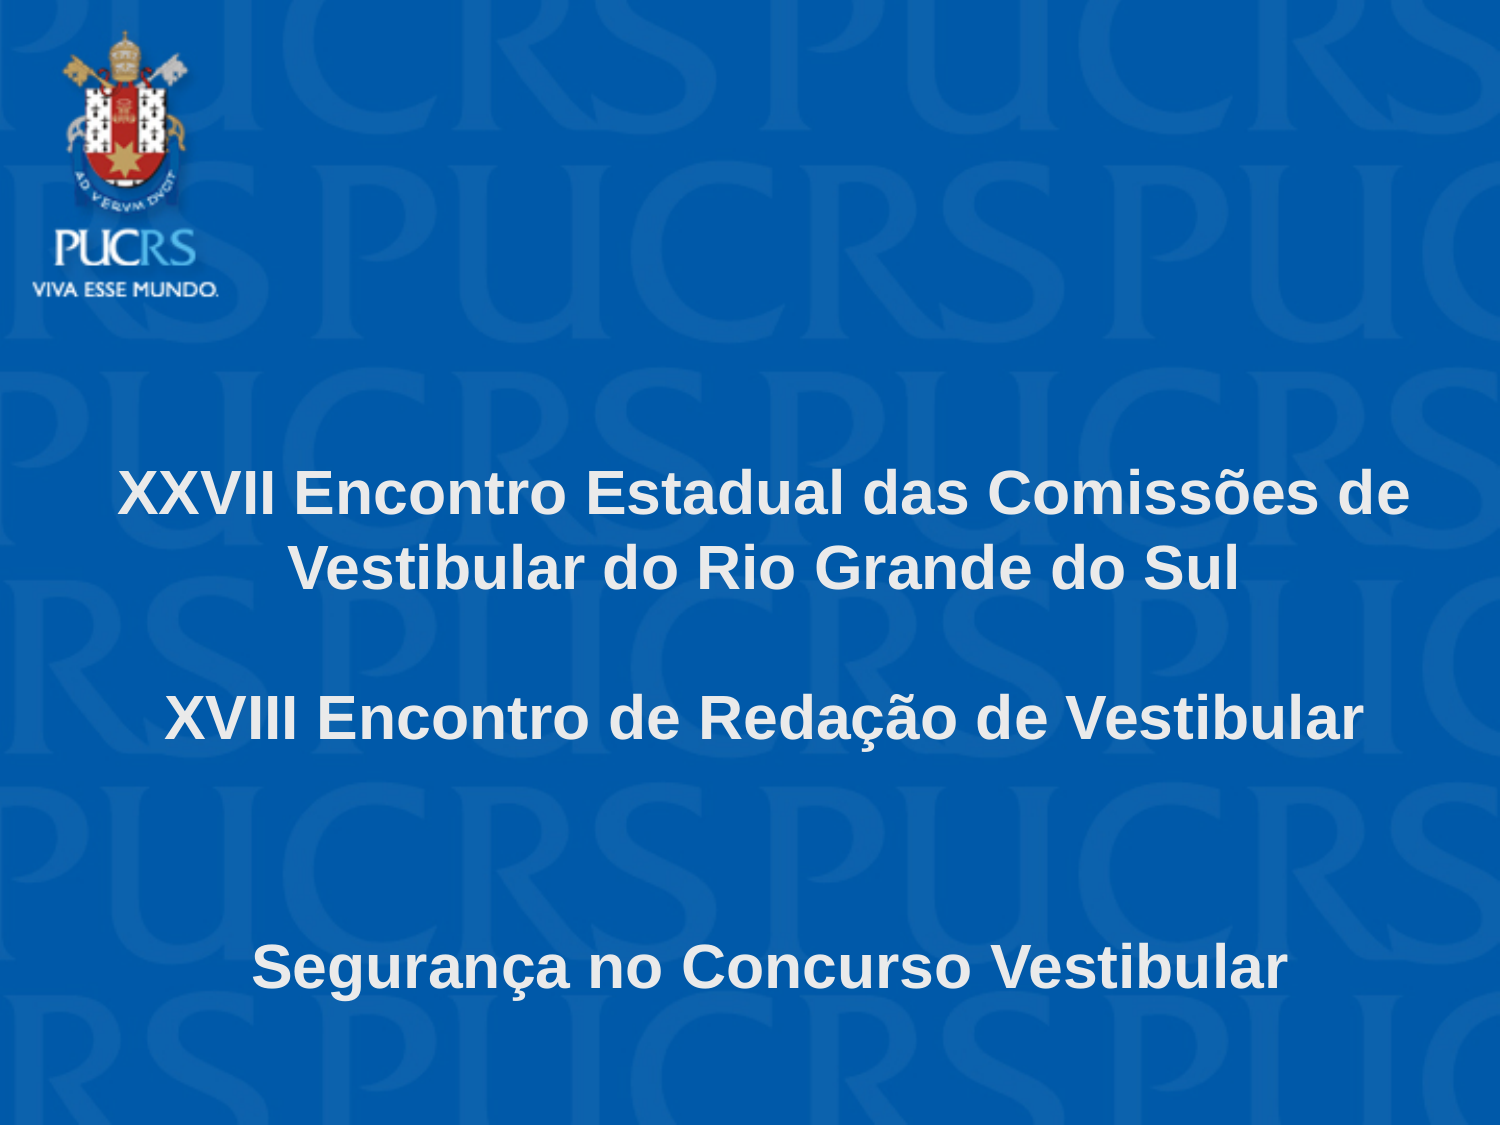

XXVII Encontro Estadual das Comissões de Vestibular do Rio Grande do Sul
 
XVIII Encontro de Redação de Vestibular
 Segurança no Concurso Vestibular